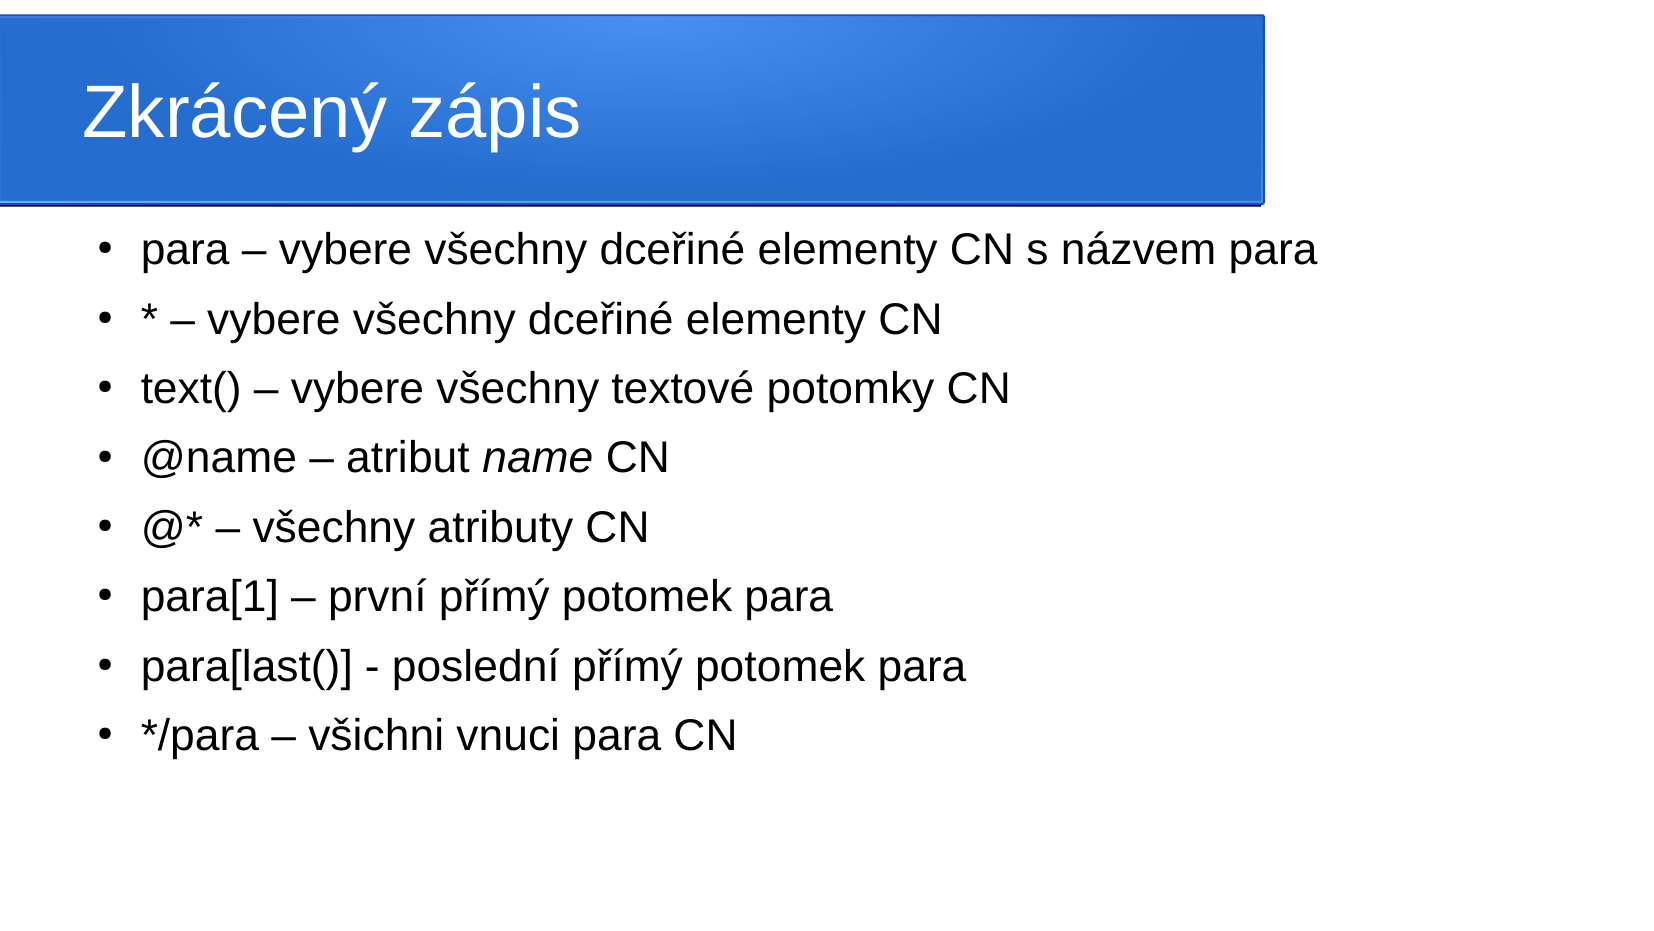

# Zkrácený zápis
para – vybere všechny dceřiné elementy CN s názvem para
* – vybere všechny dceřiné elementy CN
text() – vybere všechny textové potomky CN
@name – atribut name CN
@* – všechny atributy CN
para[1] – první přímý potomek para
para[last()] - poslední přímý potomek para
*/para – všichni vnuci para CN